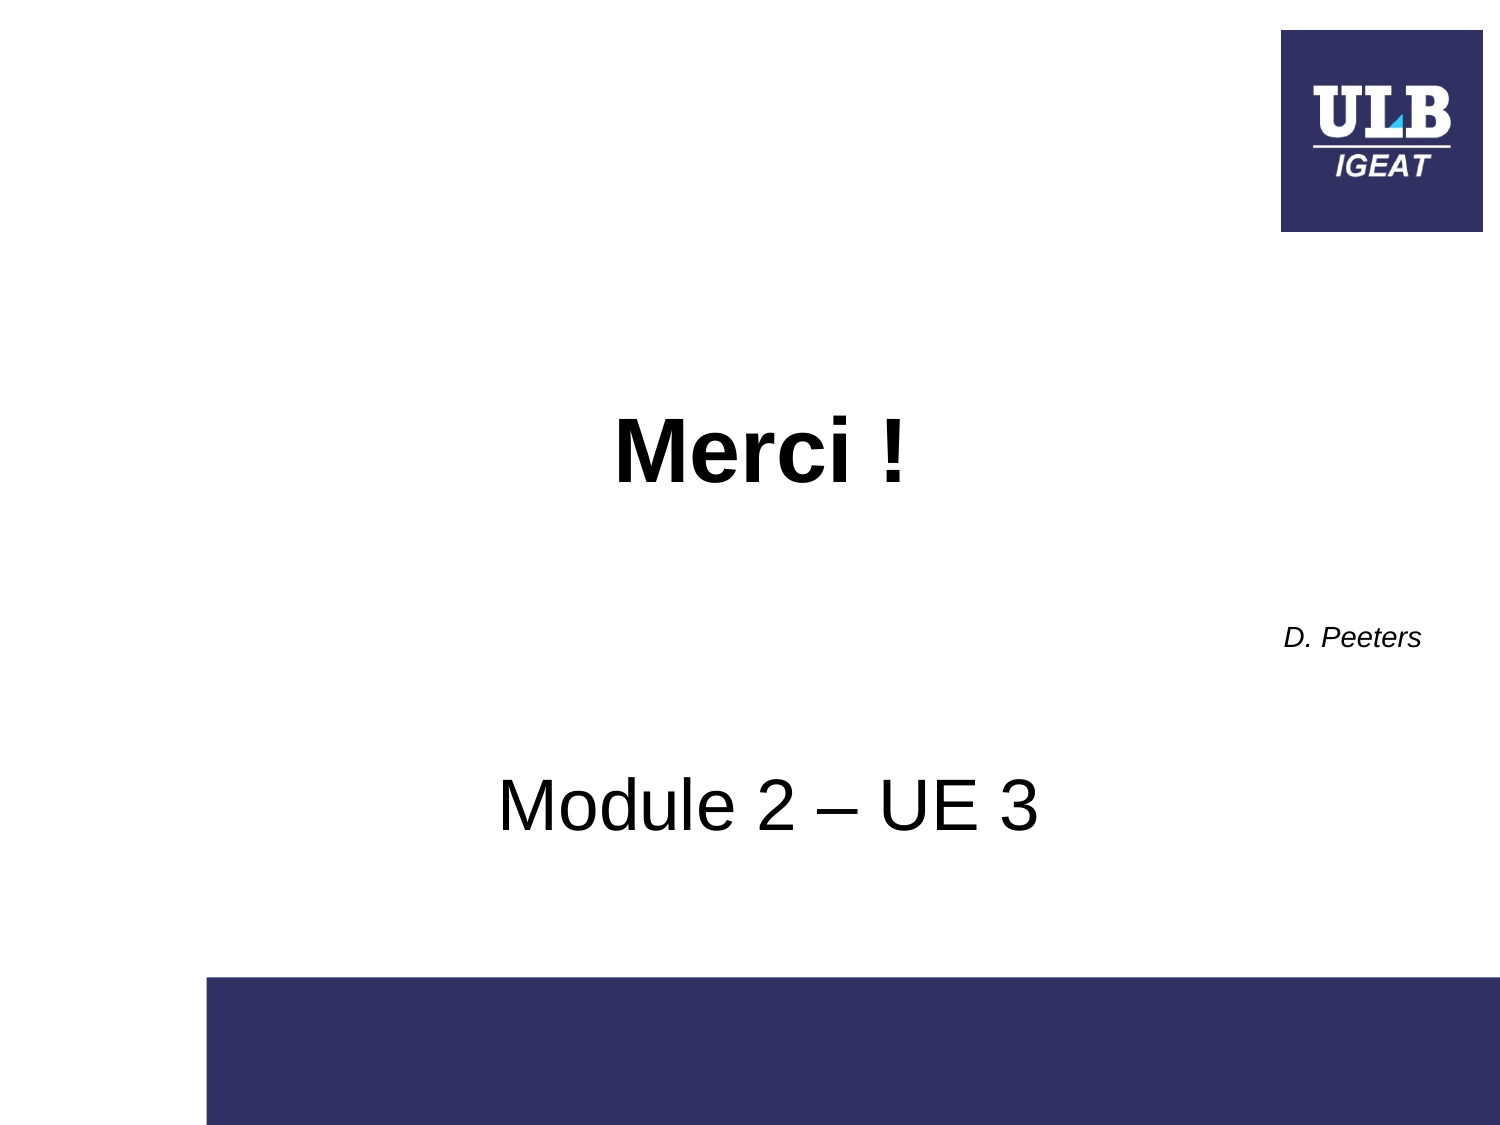

Merci !
D. Peeters
Module 2 – UE 3